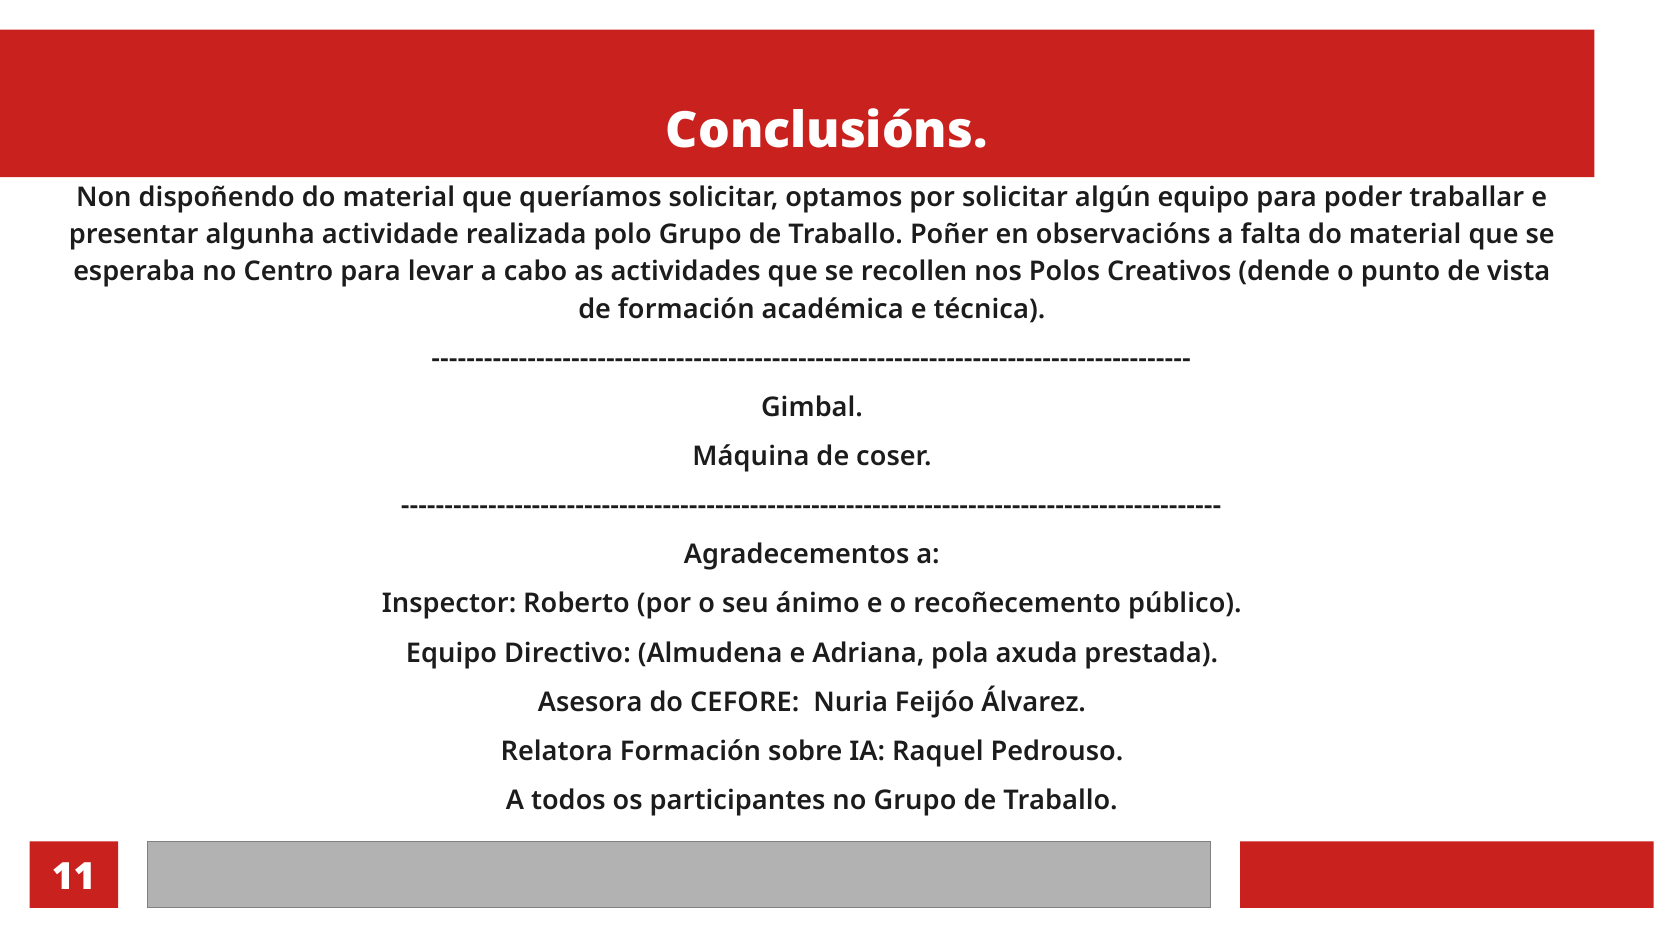

# Conclusións.
Non dispoñendo do material que queríamos solicitar, optamos por solicitar algún equipo para poder traballar e presentar algunha actividade realizada polo Grupo de Traballo. Poñer en observacións a falta do material que se esperaba no Centro para levar a cabo as actividades que se recollen nos Polos Creativos (dende o punto de vista de formación académica e técnica).
---------------------------------------------------------------------------------------
Gimbal.
Máquina de coser.
----------------------------------------------------------------------------------------------
Agradecementos a:
Inspector: Roberto (por o seu ánimo e o recoñecemento público).
Equipo Directivo: (Almudena e Adriana, pola axuda prestada).
Asesora do CEFORE: Nuria Feijóo Álvarez.
Relatora Formación sobre IA: Raquel Pedrouso.
A todos os participantes no Grupo de Traballo.
11